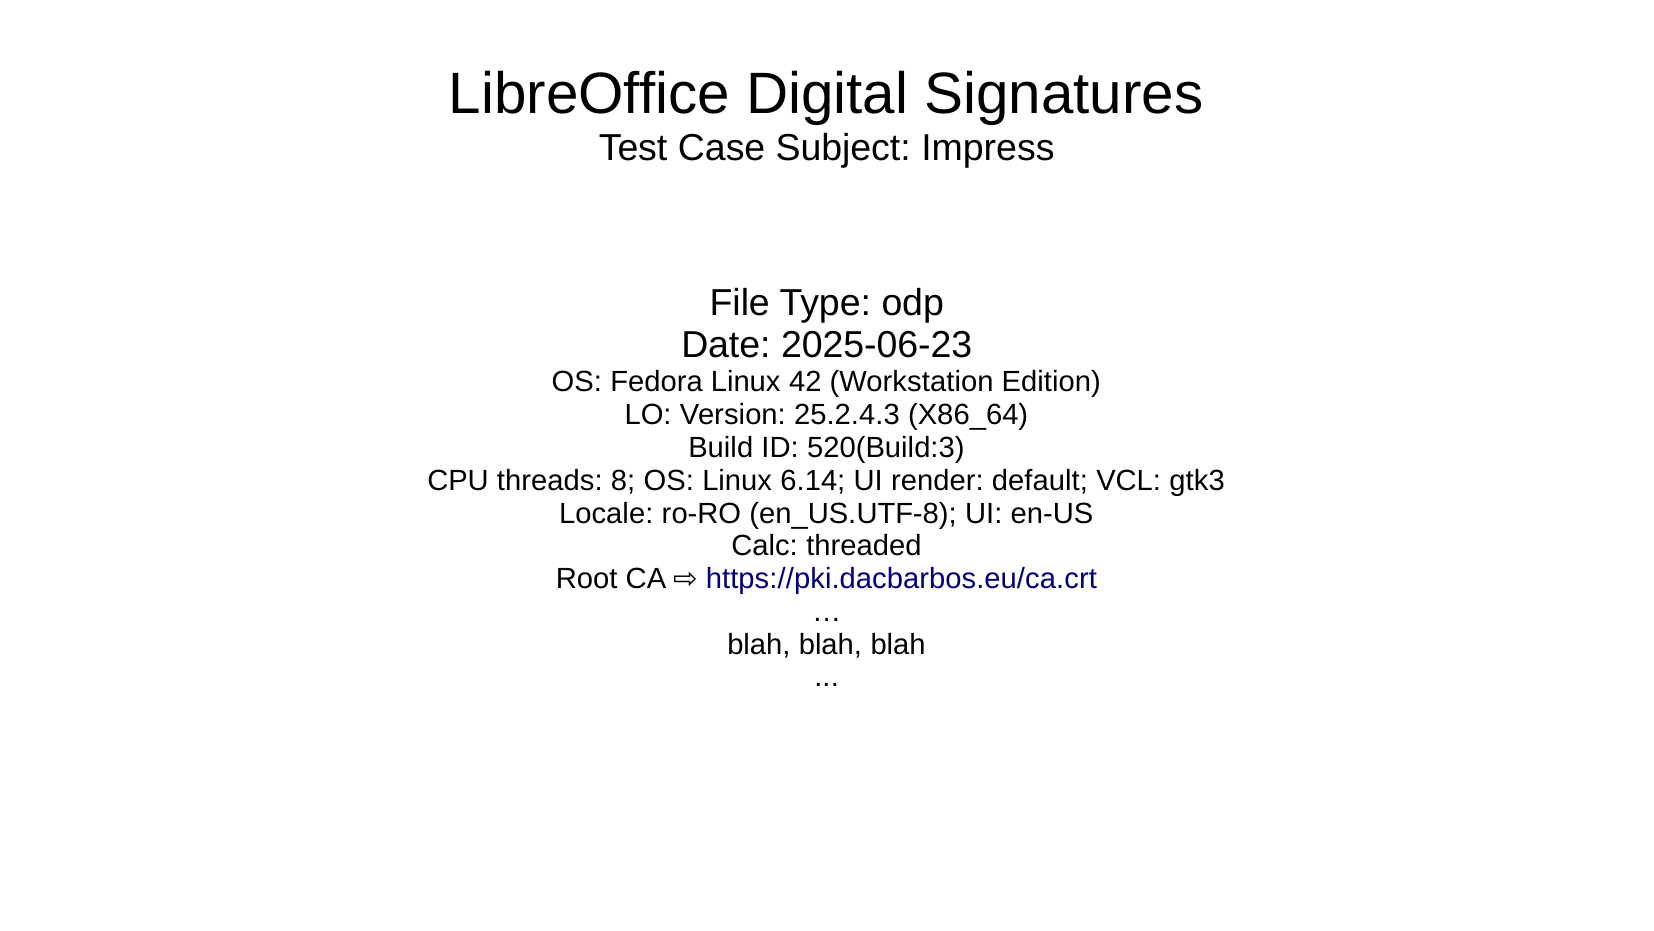

# LibreOffice Digital Signatures Test Case Subject: Impress
File Type: odp
Date: 2025-06-23
OS: Fedora Linux 42 (Workstation Edition)
LO: Version: 25.2.4.3 (X86_64)
Build ID: 520(Build:3)
CPU threads: 8; OS: Linux 6.14; UI render: default; VCL: gtk3
Locale: ro-RO (en_US.UTF-8); UI: en-US
Calc: threaded
Root CA ⇨ https://pki.dacbarbos.eu/ca.crt
…
blah, blah, blah
...